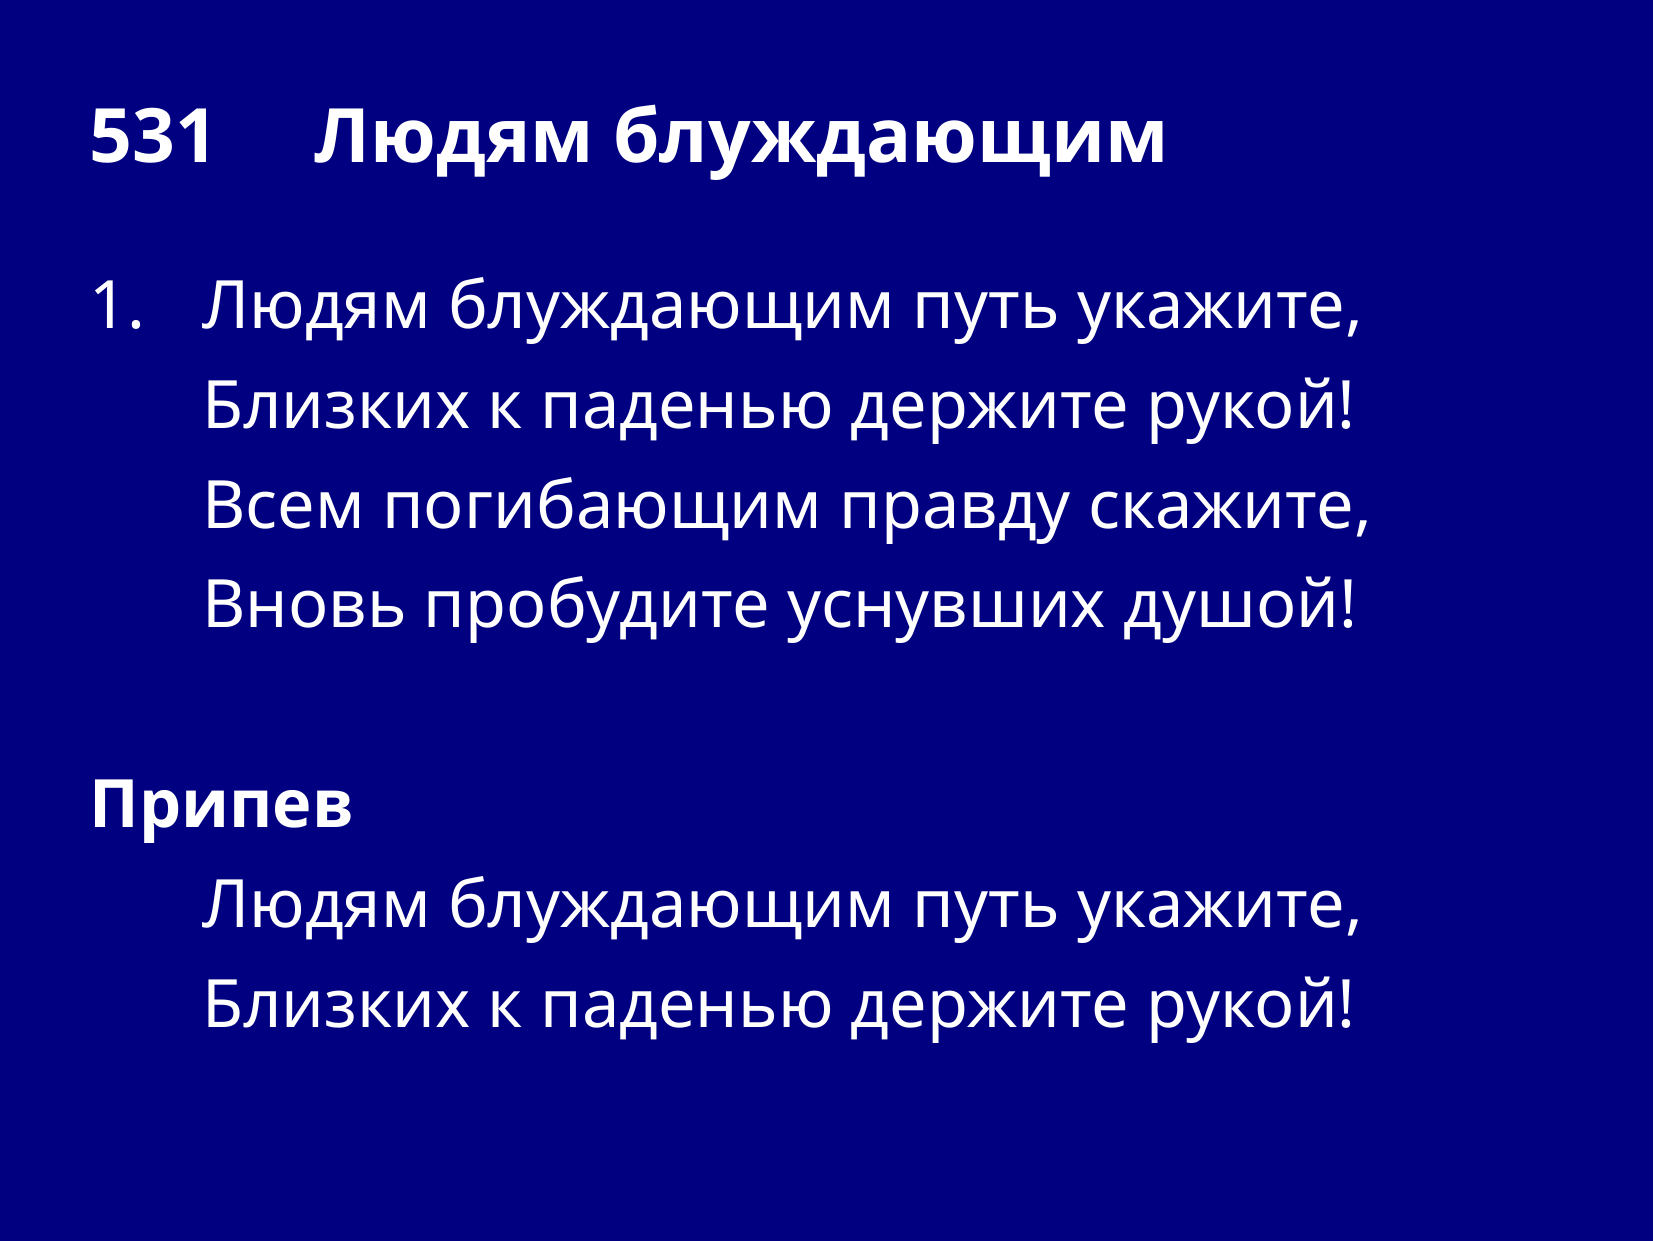

531	Людям блуждающим
1.	Людям блуждающим путь укажите,
	Близких к паденью держите рукой!
	Всем погибающим правду скажите,
	Вновь пробудите уснувших душой!
Припев
	Людям блуждающим путь укажите,
	Близких к паденью держите рукой!